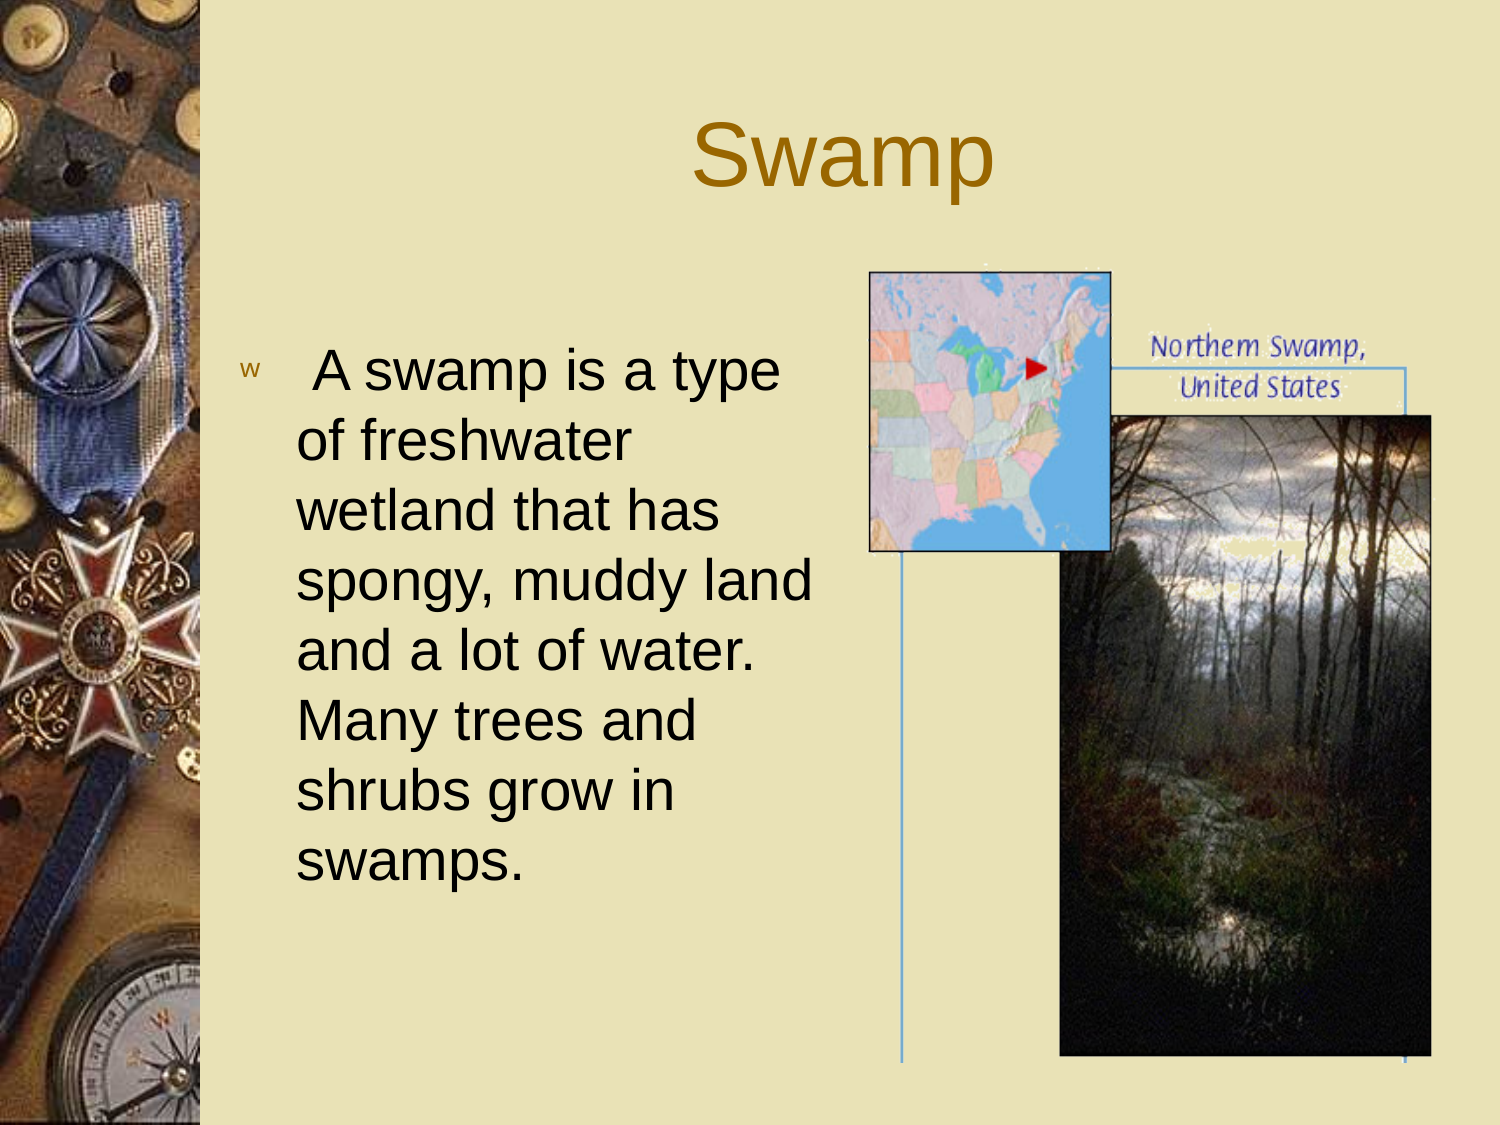

# Swamp
 A swamp is a type of freshwater wetland that has spongy, muddy land and a lot of water. Many trees and shrubs grow in swamps.